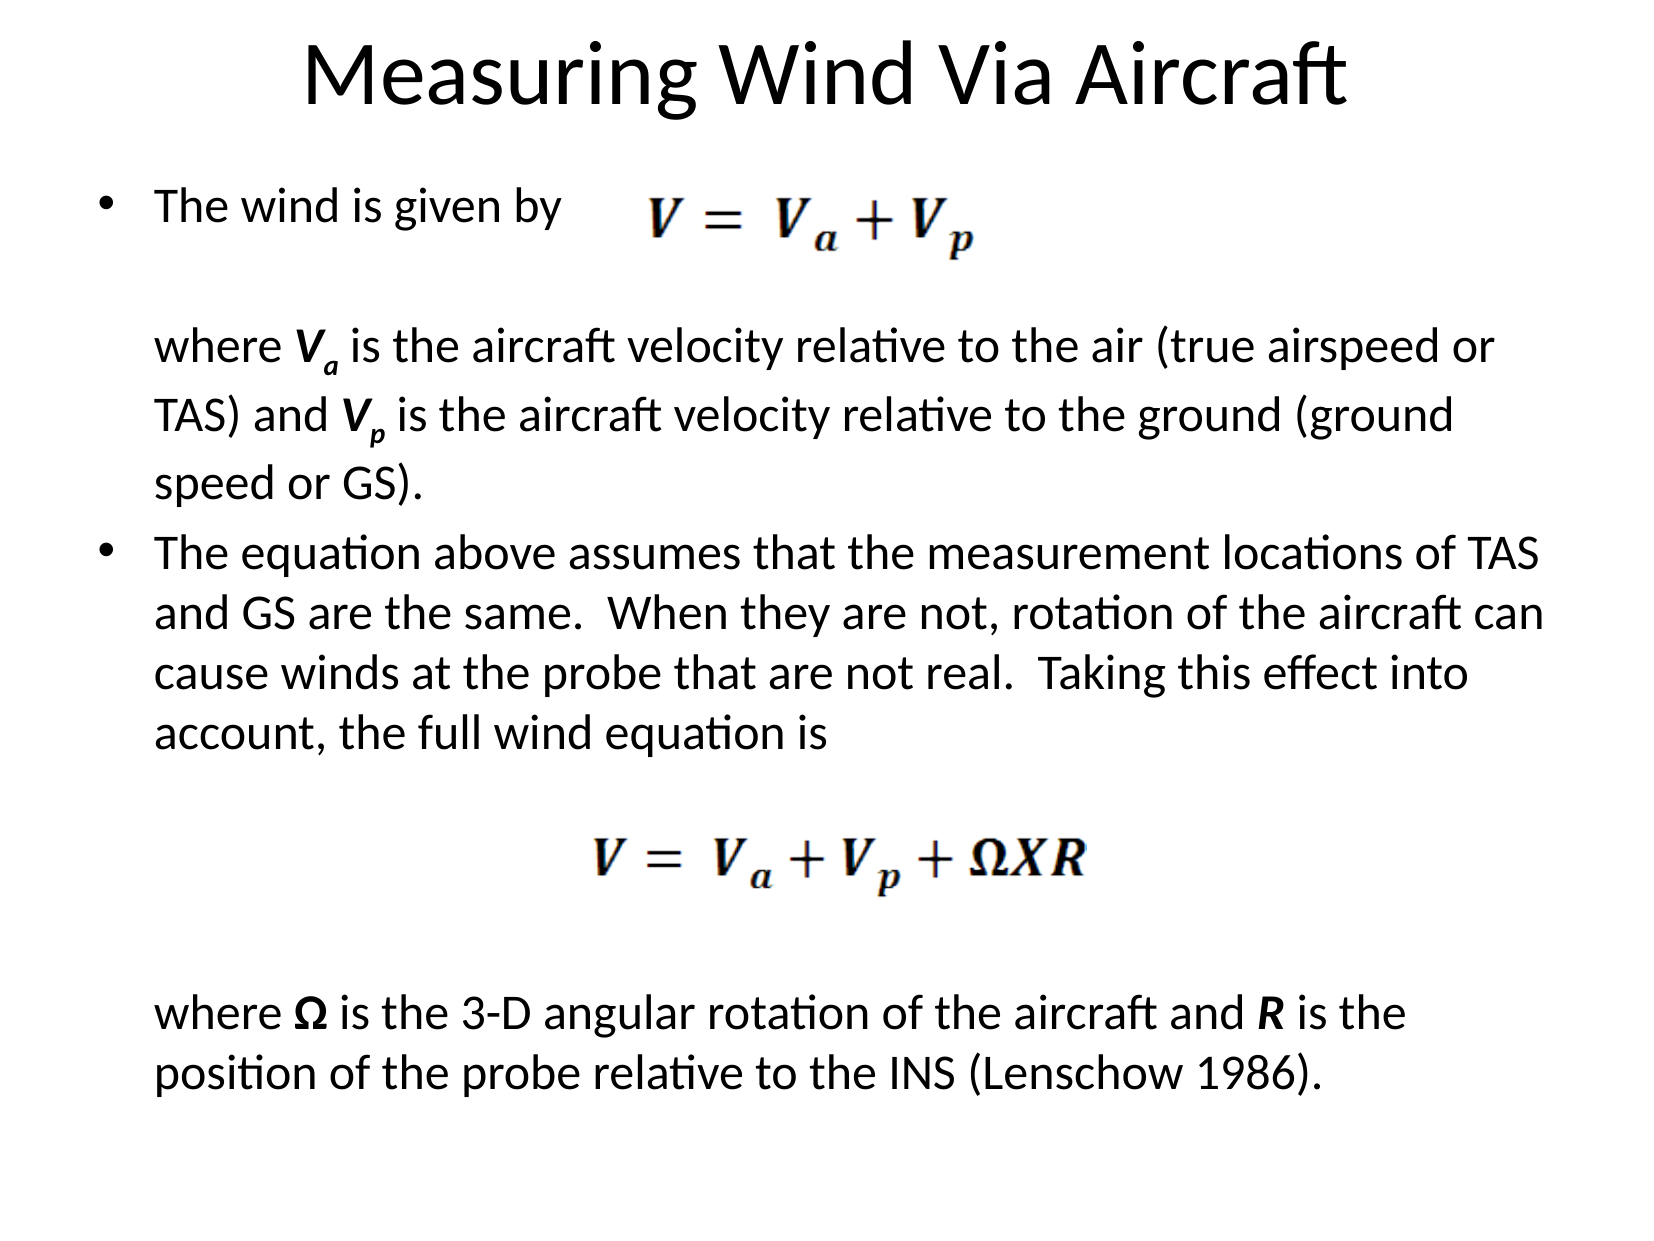

# Measuring Wind Via Aircraft
The wind is given by
	where Va is the aircraft velocity relative to the air (true airspeed or TAS) and Vp is the aircraft velocity relative to the ground (ground speed or GS).
The equation above assumes that the measurement locations of TAS and GS are the same. When they are not, rotation of the aircraft can cause winds at the probe that are not real. Taking this effect into account, the full wind equation is
	where Ω is the 3-D angular rotation of the aircraft and R is the position of the probe relative to the INS (Lenschow 1986).